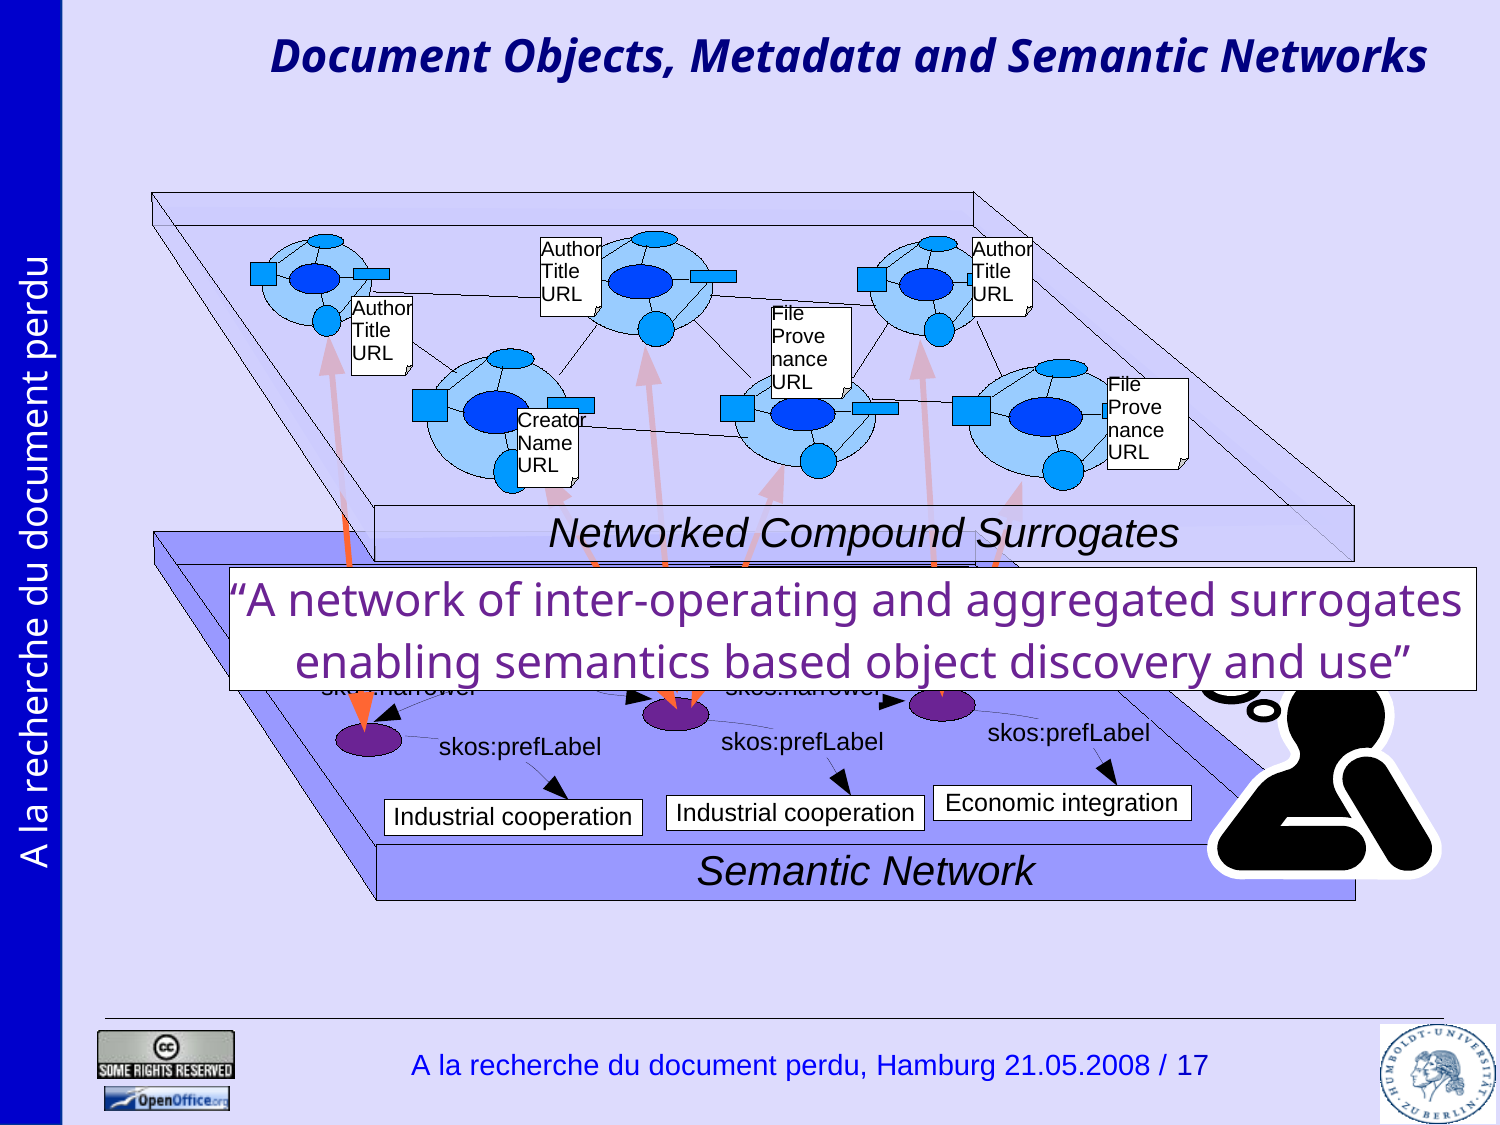

# Document Objects, Metadata and Semantic Networks
Networked Compound Surrogates
Author
Title
URL
Author
Title
URL
Author
Title
URL
File
Prove
nance
URL
File
Prove
nance
URL
Creator
Name
URL
Semantic Network
Economic cooperation
skos:prefLabel
skos:broader
skos:narrower
skos:narrower
skos:narrower
skos:prefLabel
Economic integration
skos:prefLabel
Industrial cooperation
skos:prefLabel
Industrial cooperation
“A network of inter-operating and aggregated surrogates
enabling semantics based object discovery and use”